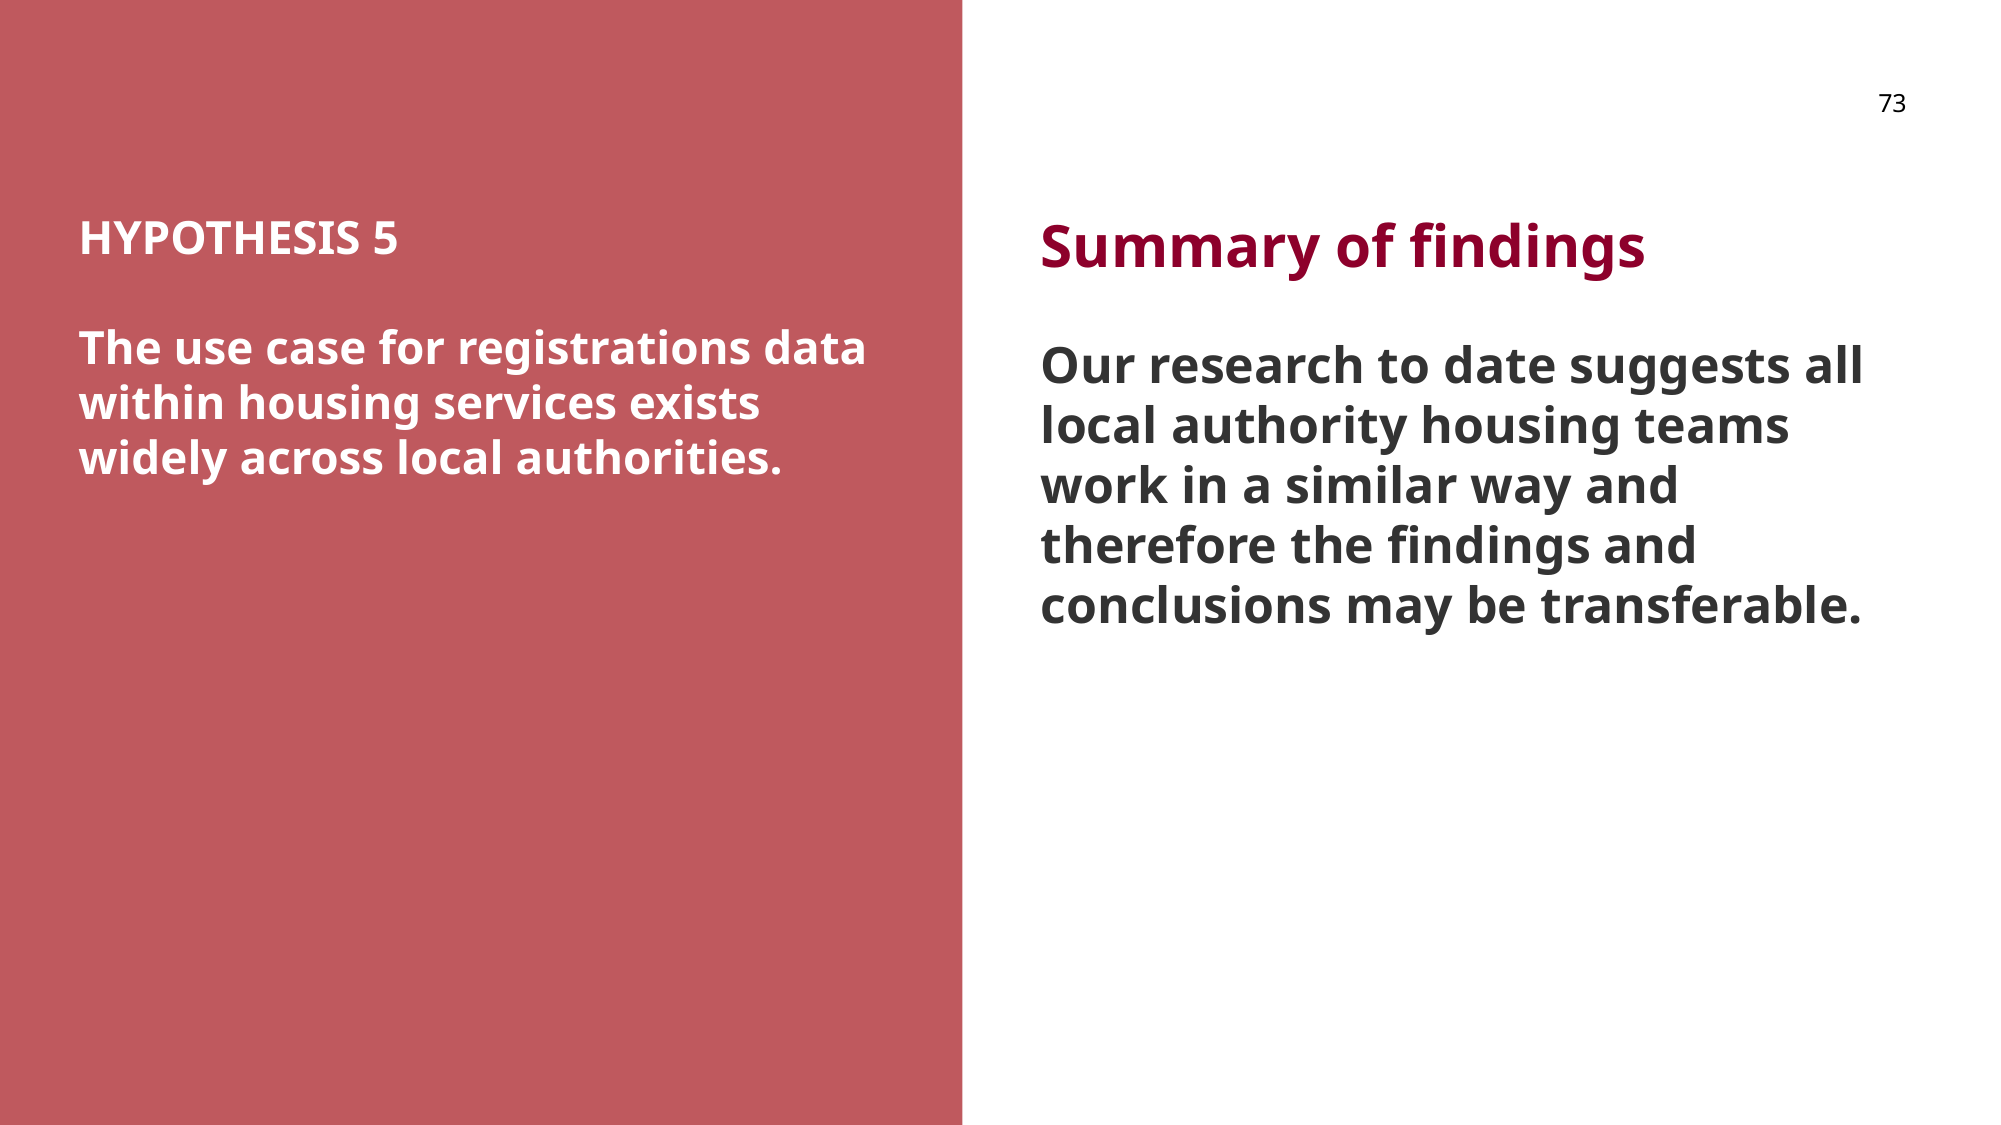

# HYPOTHESIS 5 The use case for registrations data within housing services exists widely across local authorities.
Summary of findings
Our research to date suggests all local authority housing teams work in a similar way and therefore the findings and conclusions may be transferable.